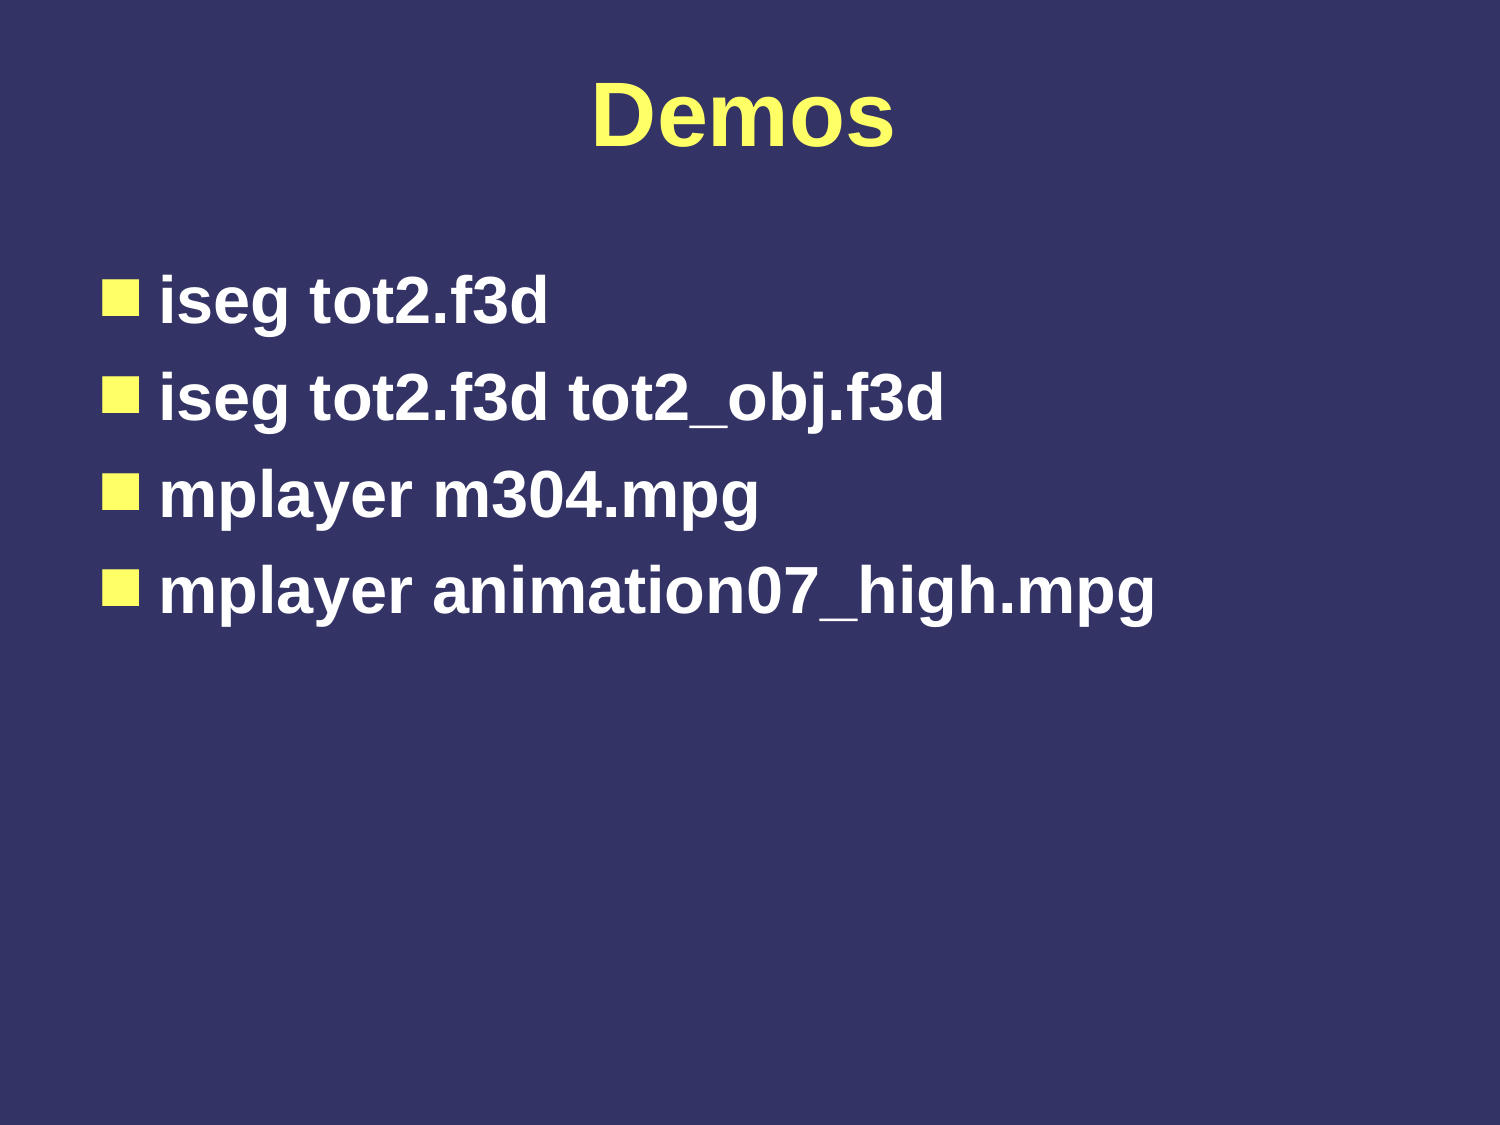

# Demos
iseg tot2.f3d
iseg tot2.f3d tot2_obj.f3d
mplayer m304.mpg
mplayer animation07_high.mpg